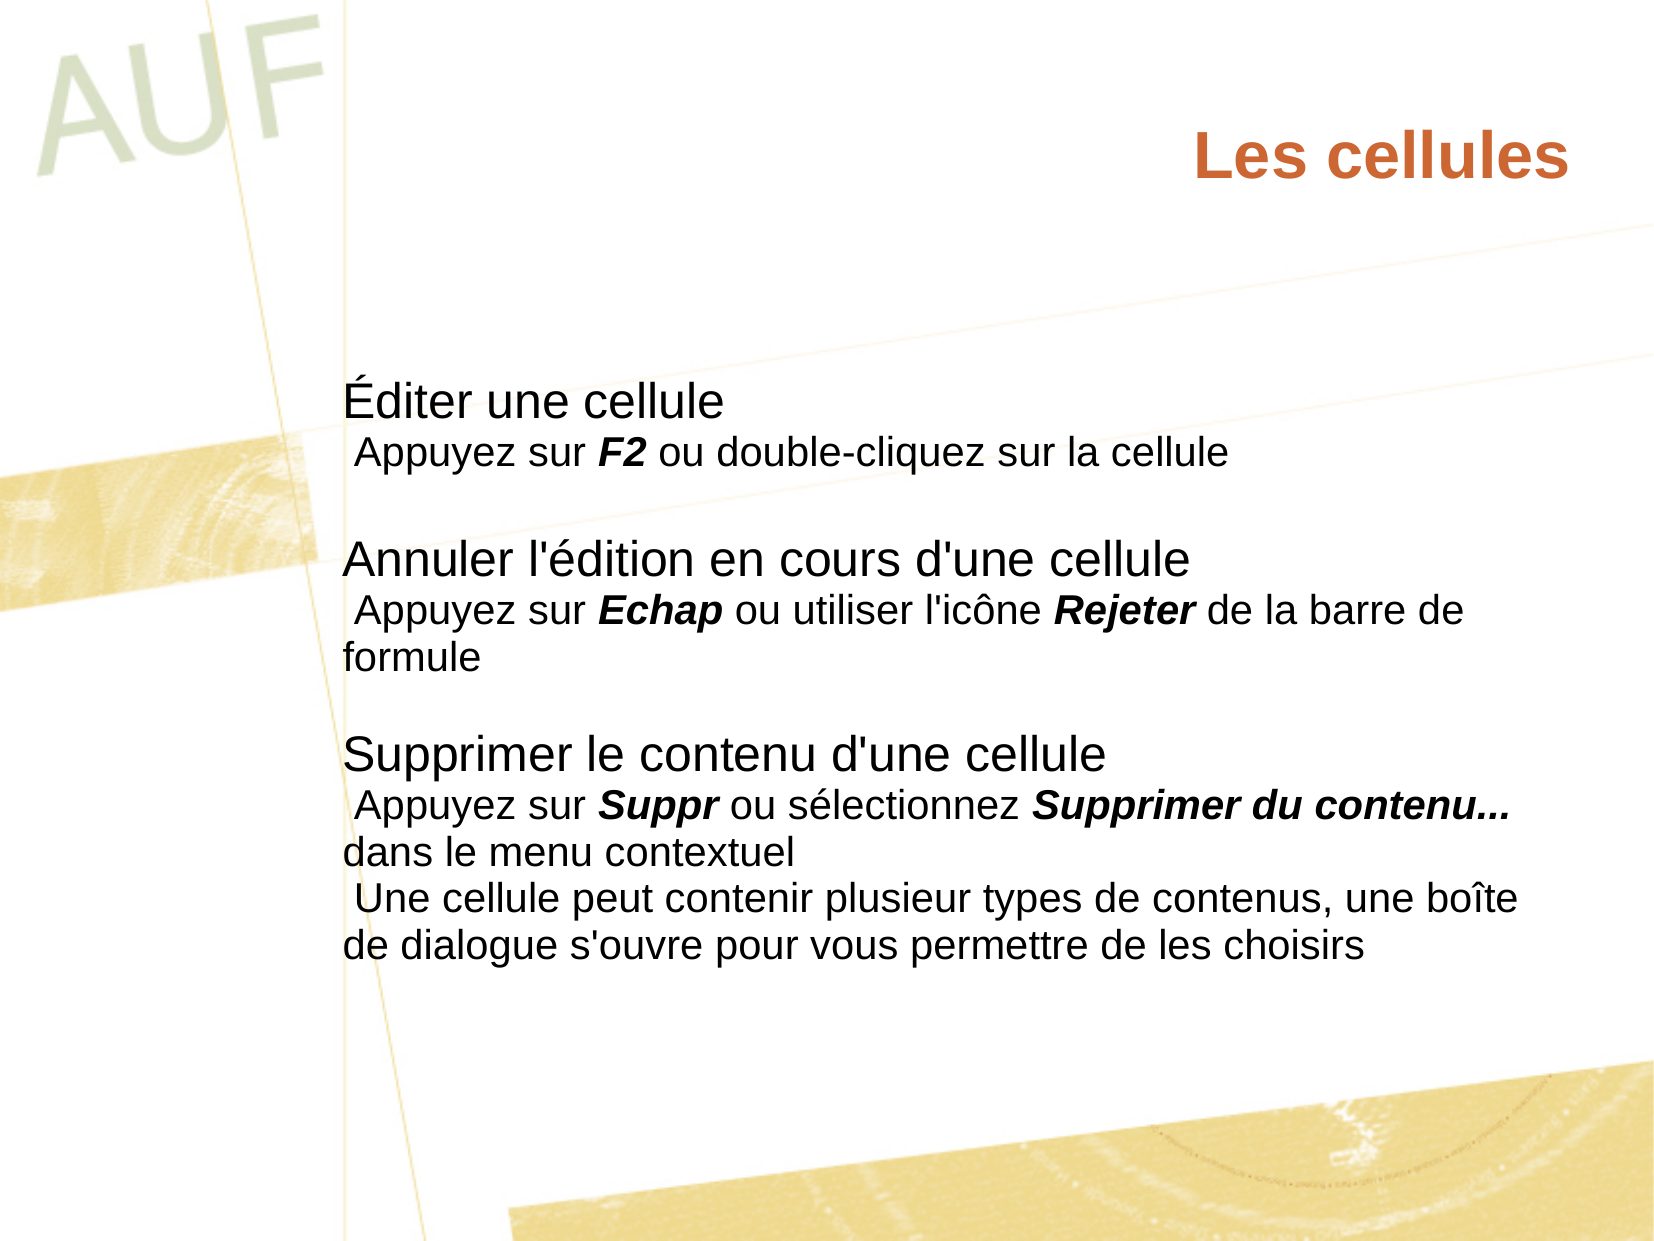

# Les cellules
Éditer une cellule
 Appuyez sur F2 ou double-cliquez sur la cellule
Annuler l'édition en cours d'une cellule
 Appuyez sur Echap ou utiliser l'icône Rejeter de la barre de formule
Supprimer le contenu d'une cellule
 Appuyez sur Suppr ou sélectionnez Supprimer du contenu... dans le menu contextuel
 Une cellule peut contenir plusieur types de contenus, une boîte de dialogue s'ouvre pour vous permettre de les choisirs